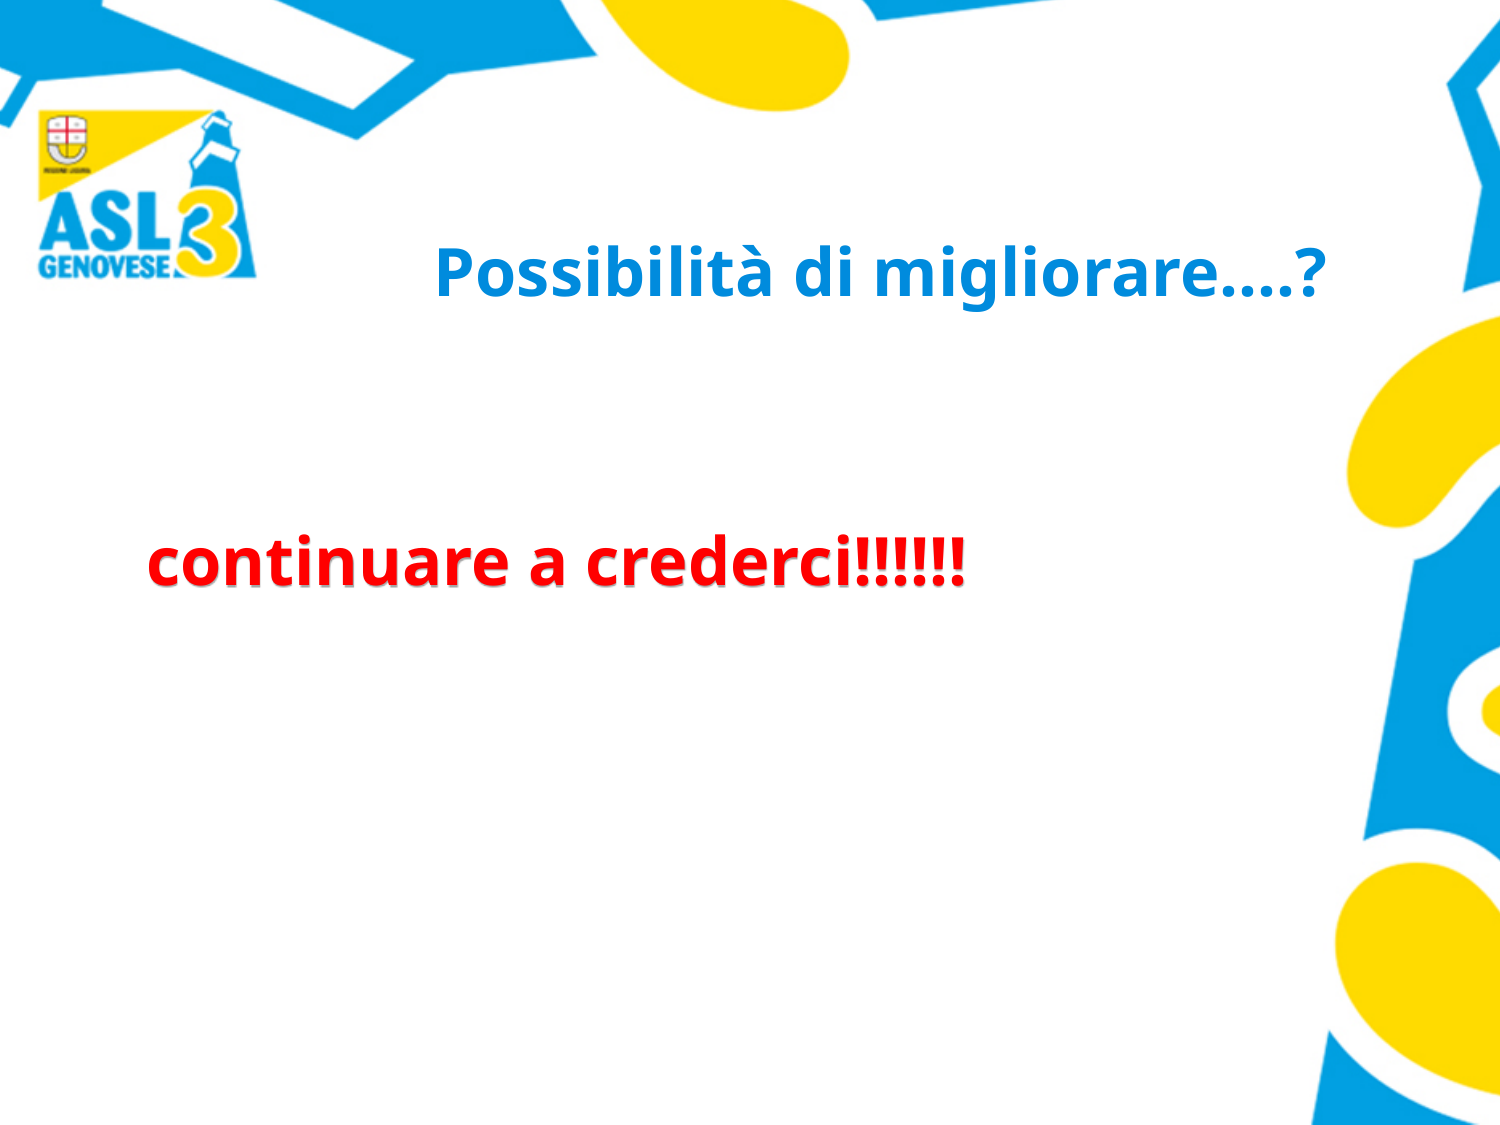

Possibilità di migliorare….?
# continuare a crederci!!!!!!